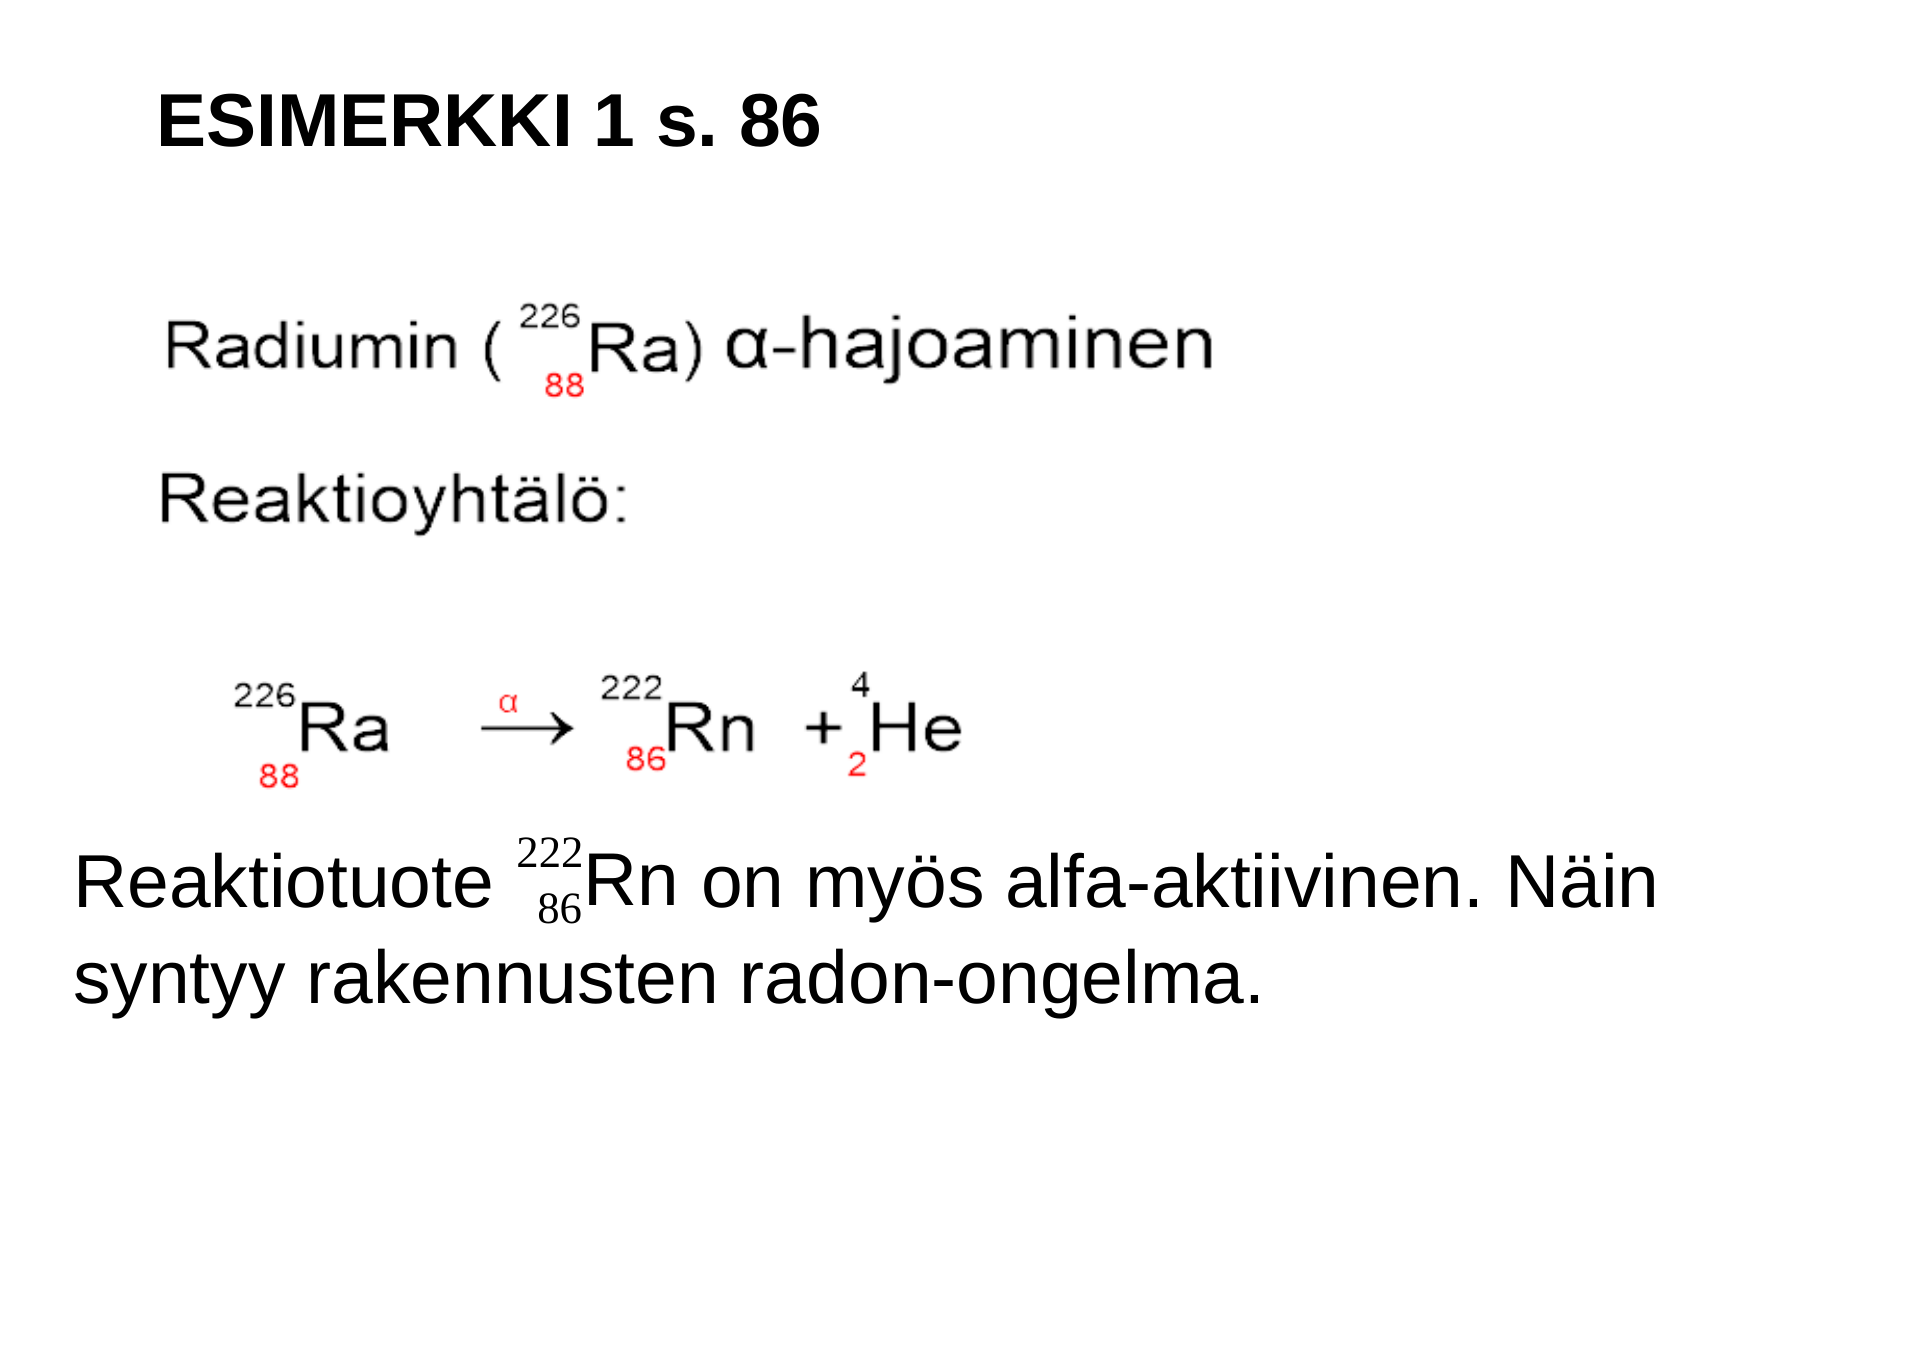

ESIMERKKI 1 s. 86
Reaktiotuote on myös alfa-aktiivinen. Näin syntyy rakennusten radon-ongelma.